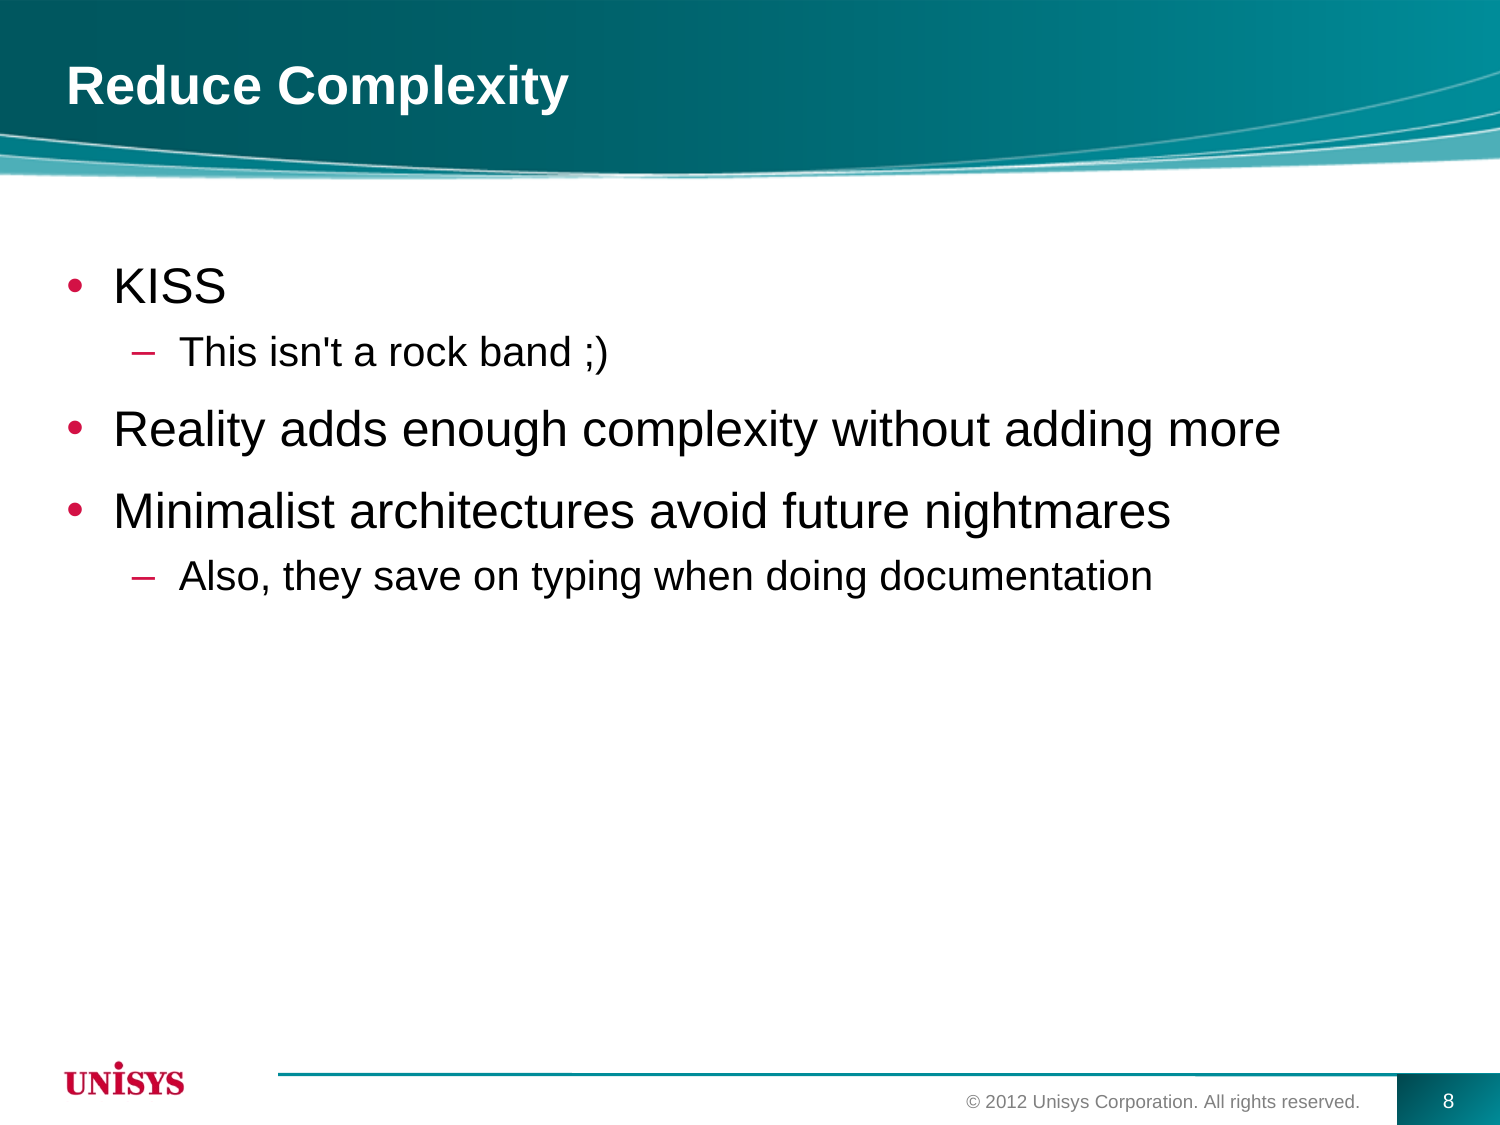

# Reduce Complexity
KISS
This isn't a rock band ;)
Reality adds enough complexity without adding more
Minimalist architectures avoid future nightmares
Also, they save on typing when doing documentation